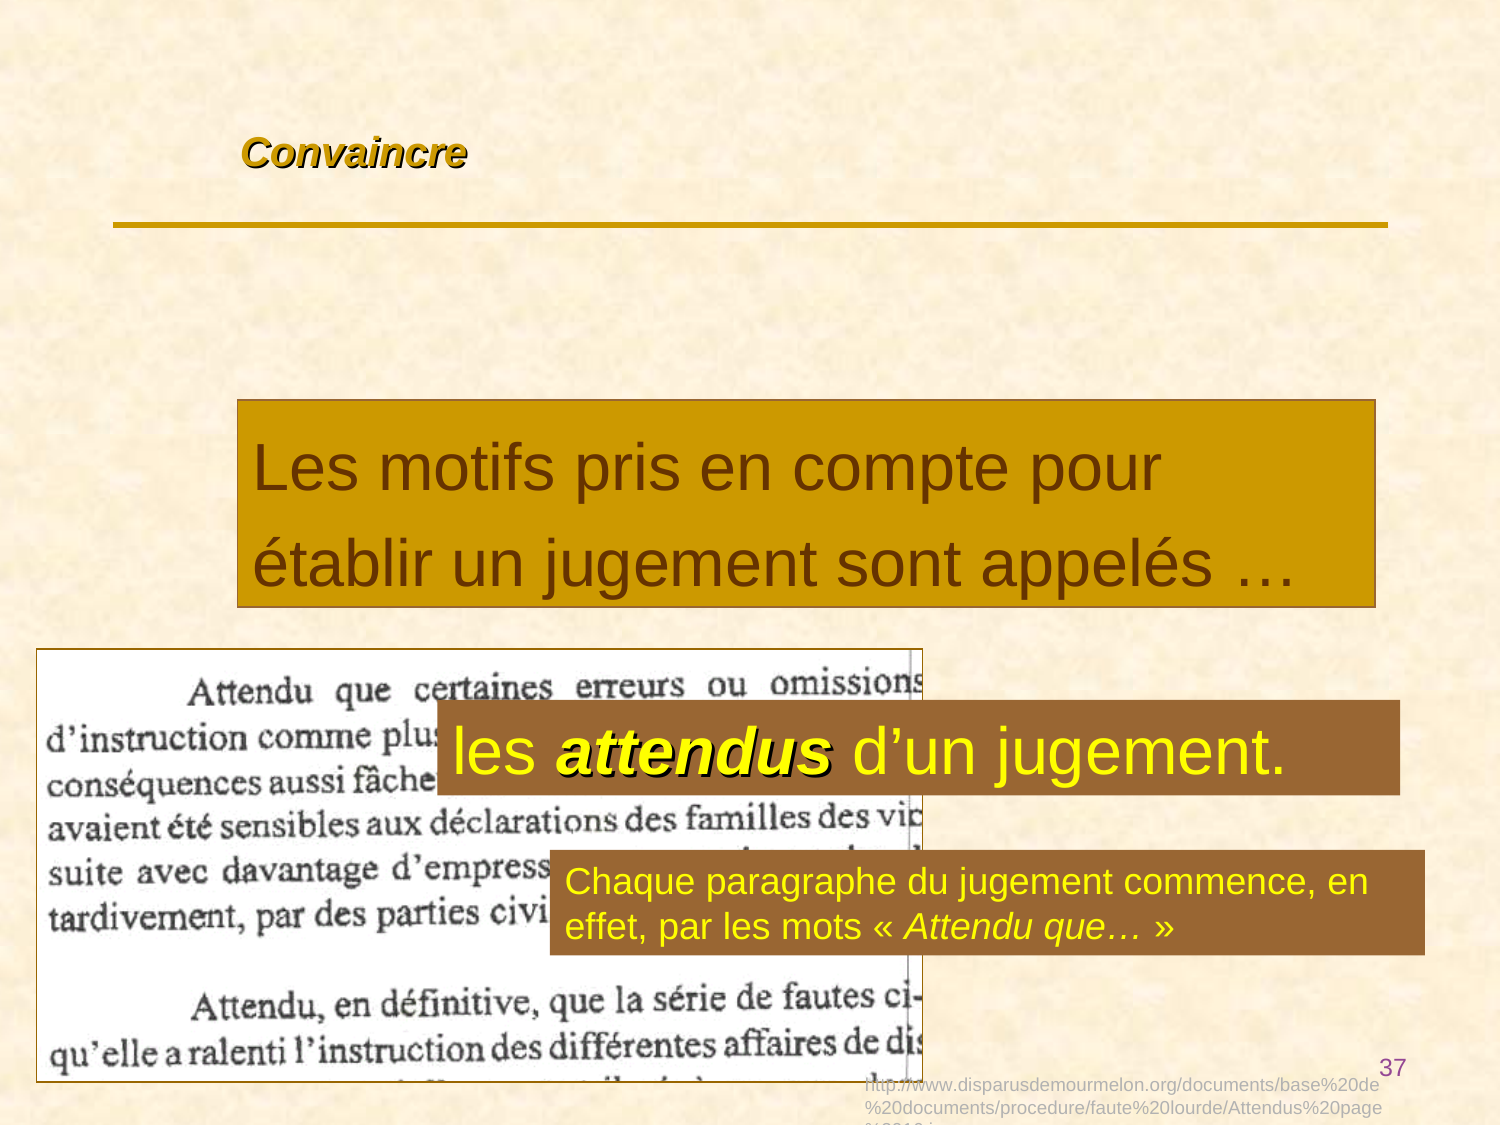

Convaincre
Les motifs pris en compte pour établir un jugement sont appelés …
les attendus d’un jugement.
Chaque paragraphe du jugement commence, en effet, par les mots « Attendu que… »
37
http://www.disparusdemourmelon.org/documents/base%20de%20documents/procedure/faute%20lourde/Attendus%20page%2016.jpg